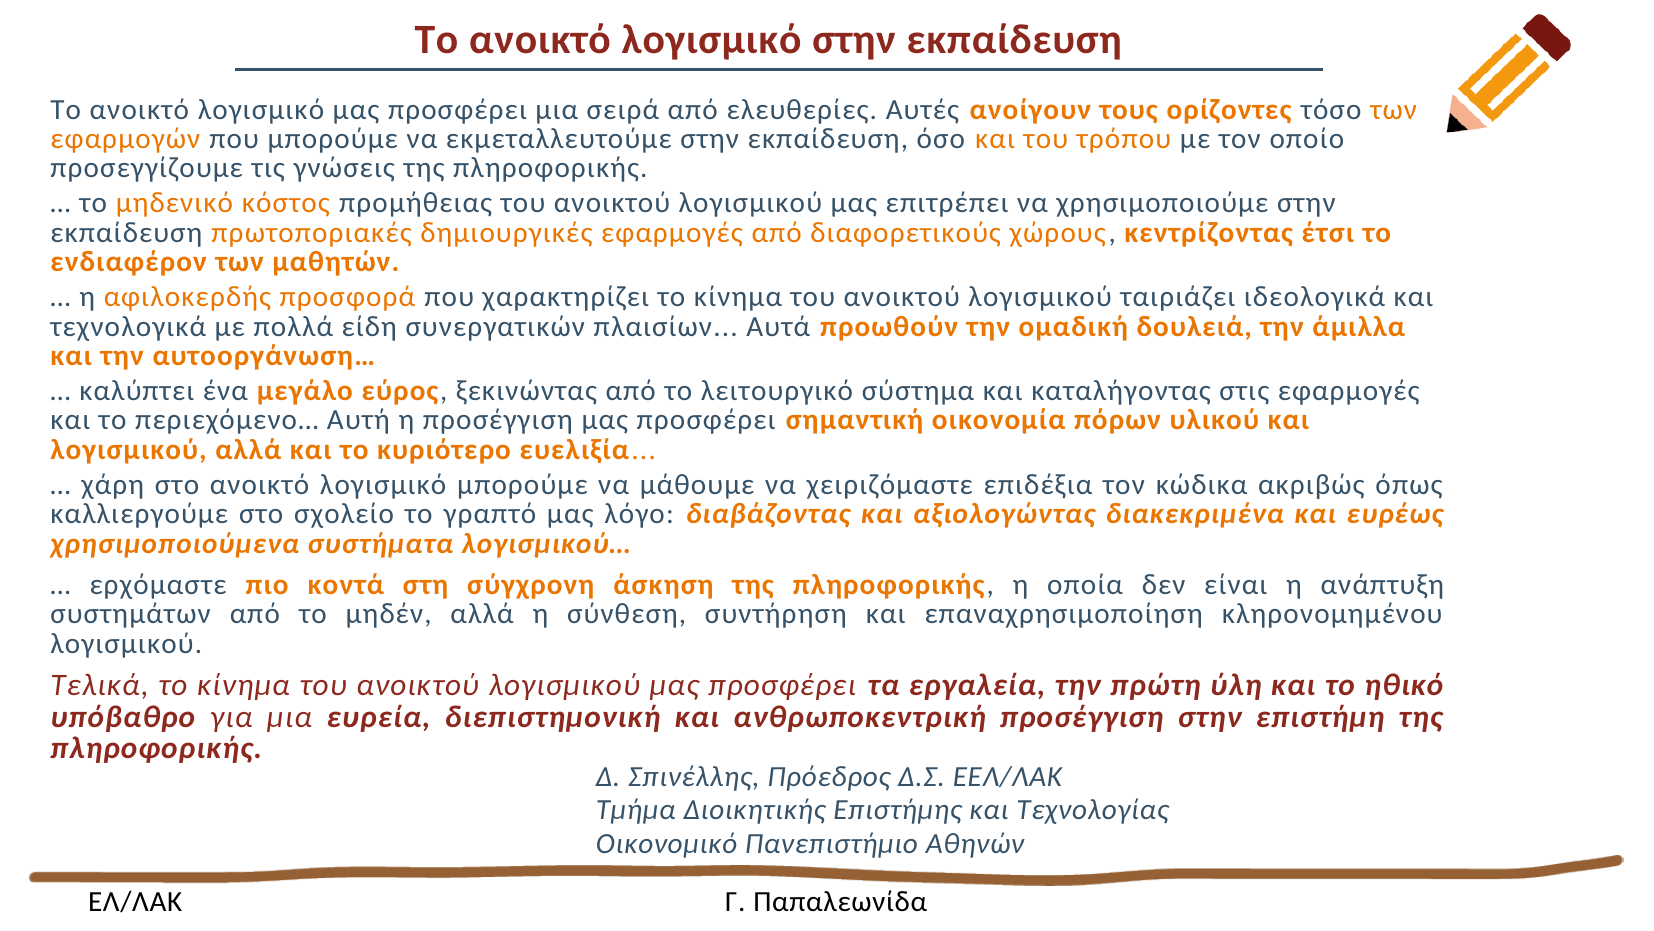

Το ανοικτό λογισμικό στην εκπαίδευση
Το ανοικτό λογισμικό μας προσφέρει μια σειρά από ελευθερίες. Αυτές ανοίγουν τους ορίζοντες τόσο των εφαρμογών που μπορούμε να εκμεταλλευτούμε στην εκπαίδευση, όσο και του τρόπου με τον οποίο προσεγγίζουμε τις γνώσεις της πληροφορικής.
… το μηδενικό κόστος προμήθειας του ανοικτού λογισμικού μας επιτρέπει να χρησιμοποιούμε στην εκπαίδευση πρωτοποριακές δημιουργικές εφαρμογές από διαφορετικούς χώρους, κεντρίζοντας έτσι το ενδιαφέρον των μαθητών.
… η αφιλοκερδής προσφορά που χαρακτηρίζει το κίνημα του ανοικτού λογισμικού ταιριάζει ιδεολογικά και τεχνολογικά με πολλά είδη συνεργατικών πλαισίων... Αυτά προωθούν την ομαδική δουλειά, την άμιλλα και την αυτοοργάνωση…
… καλύπτει ένα μεγάλο εύρος, ξεκινώντας από το λειτουργικό σύστημα και καταλήγοντας στις εφαρμογές και το περιεχόμενο… Αυτή η προσέγγιση μας προσφέρει σημαντική οικονομία πόρων υλικού και λογισμικού, αλλά και το κυριότερο ευελιξία...
… χάρη στο ανοικτό λογισμικό μπορούμε να μάθουμε να χειριζόμαστε επιδέξια τον κώδικα ακριβώς όπως καλλιεργούμε στο σχολείο το γραπτό μας λόγο: διαβάζοντας και αξιολογώντας διακεκριμένα και ευρέως χρησιμοποιούμενα συστήματα λογισμικού…
… ερχόμαστε πιο κοντά στη σύγχρονη άσκηση της πληροφορικής, η οποία δεν είναι η ανάπτυξη συστημάτων από το μηδέν, αλλά η σύνθεση, συντήρηση και επαναχρησιμοποίηση κληρονομημένου λογισμικού.
Τελικά, το κίνημα του ανοικτού λογισμικού μας προσφέρει τα εργαλεία, την πρώτη ύλη και το ηθικό υπόβαθρο για μια ευρεία, διεπιστημονική και ανθρωποκεντρική προσέγγιση στην επιστήμη της πληροφορικής.
Δ. Σπινέλλης, Πρόεδρος Δ.Σ. ΕΕΛ/ΛΑΚ
Τμήμα Διοικητικής Επιστήμης και Τεχνολογίας
Οικονομικό Πανεπιστήμιο Αθηνών
ΕΛ/ΛΑΚ
Γ. Παπαλεωνίδα